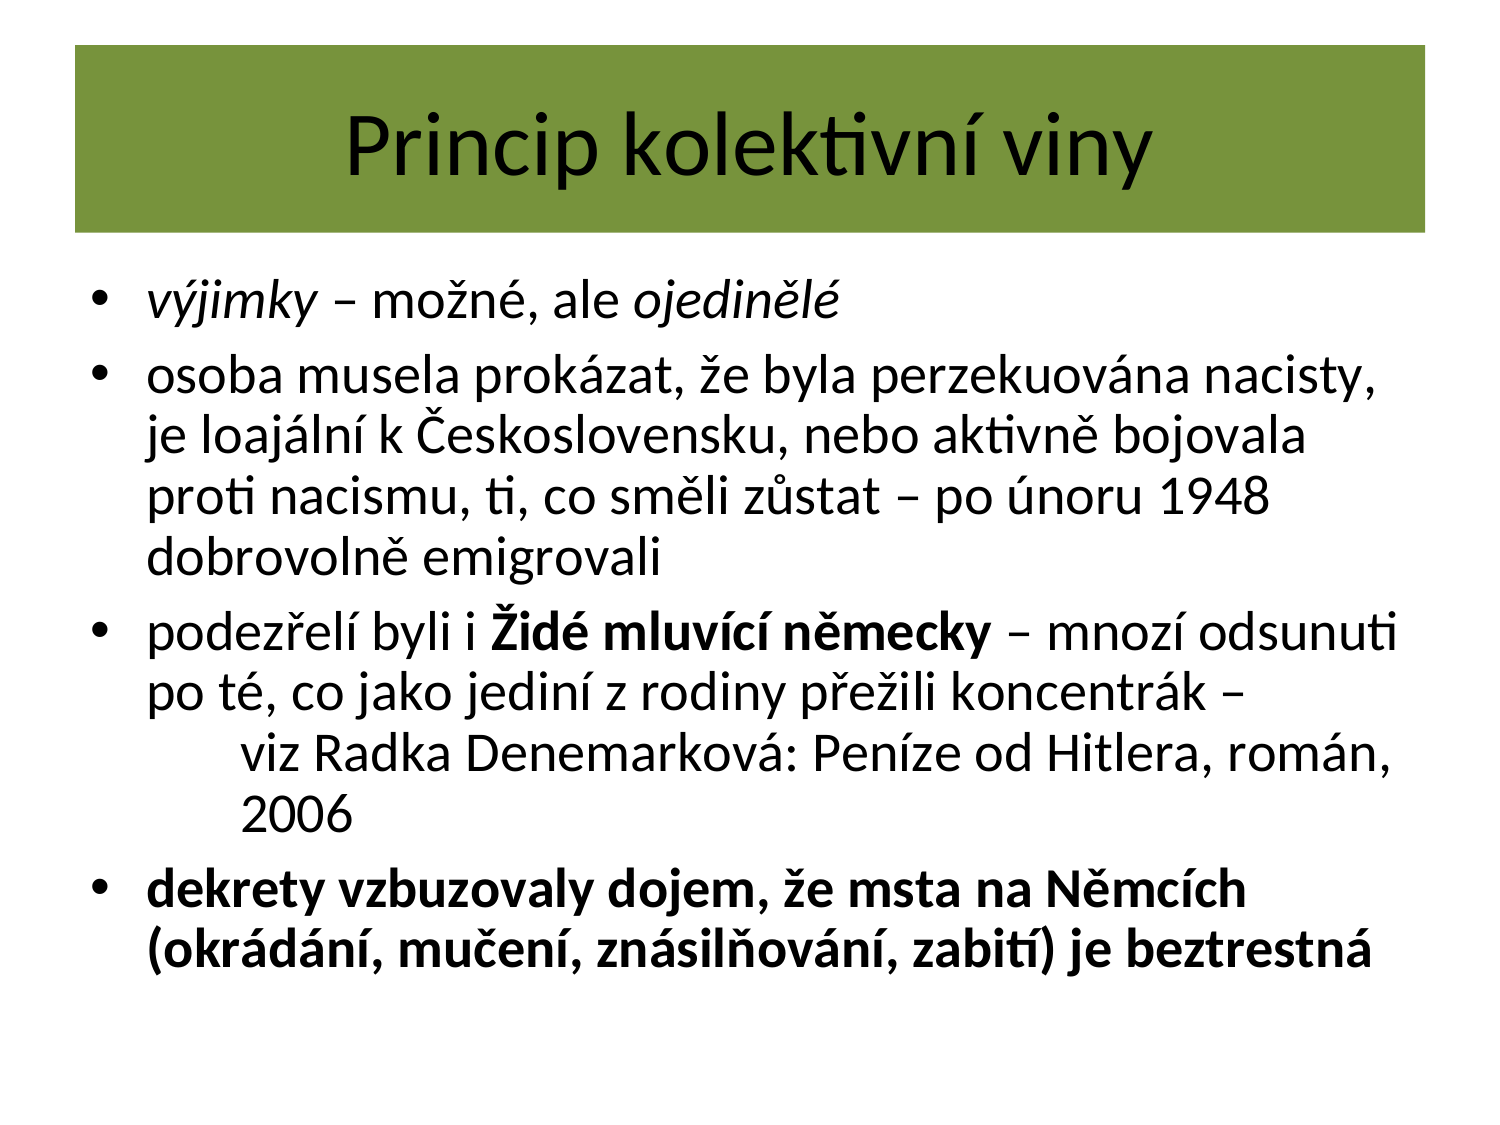

# Princip kolektivní viny
výjimky – možné, ale ojedinělé
osoba musela prokázat, že byla perzekuována nacisty, je loajální k Československu, nebo aktivně bojovala proti nacismu, ti, co směli zůstat – po únoru 1948 dobrovolně emigrovali
podezřelí byli i Židé mluvící německy – mnozí odsunuti po té, co jako jediní z rodiny přežili koncentrák – 		viz Radka Denemarková: Peníze od Hitlera, román, 	2006
dekrety vzbuzovaly dojem, že msta na Němcích (okrádání, mučení, znásilňování, zabití) je beztrestná